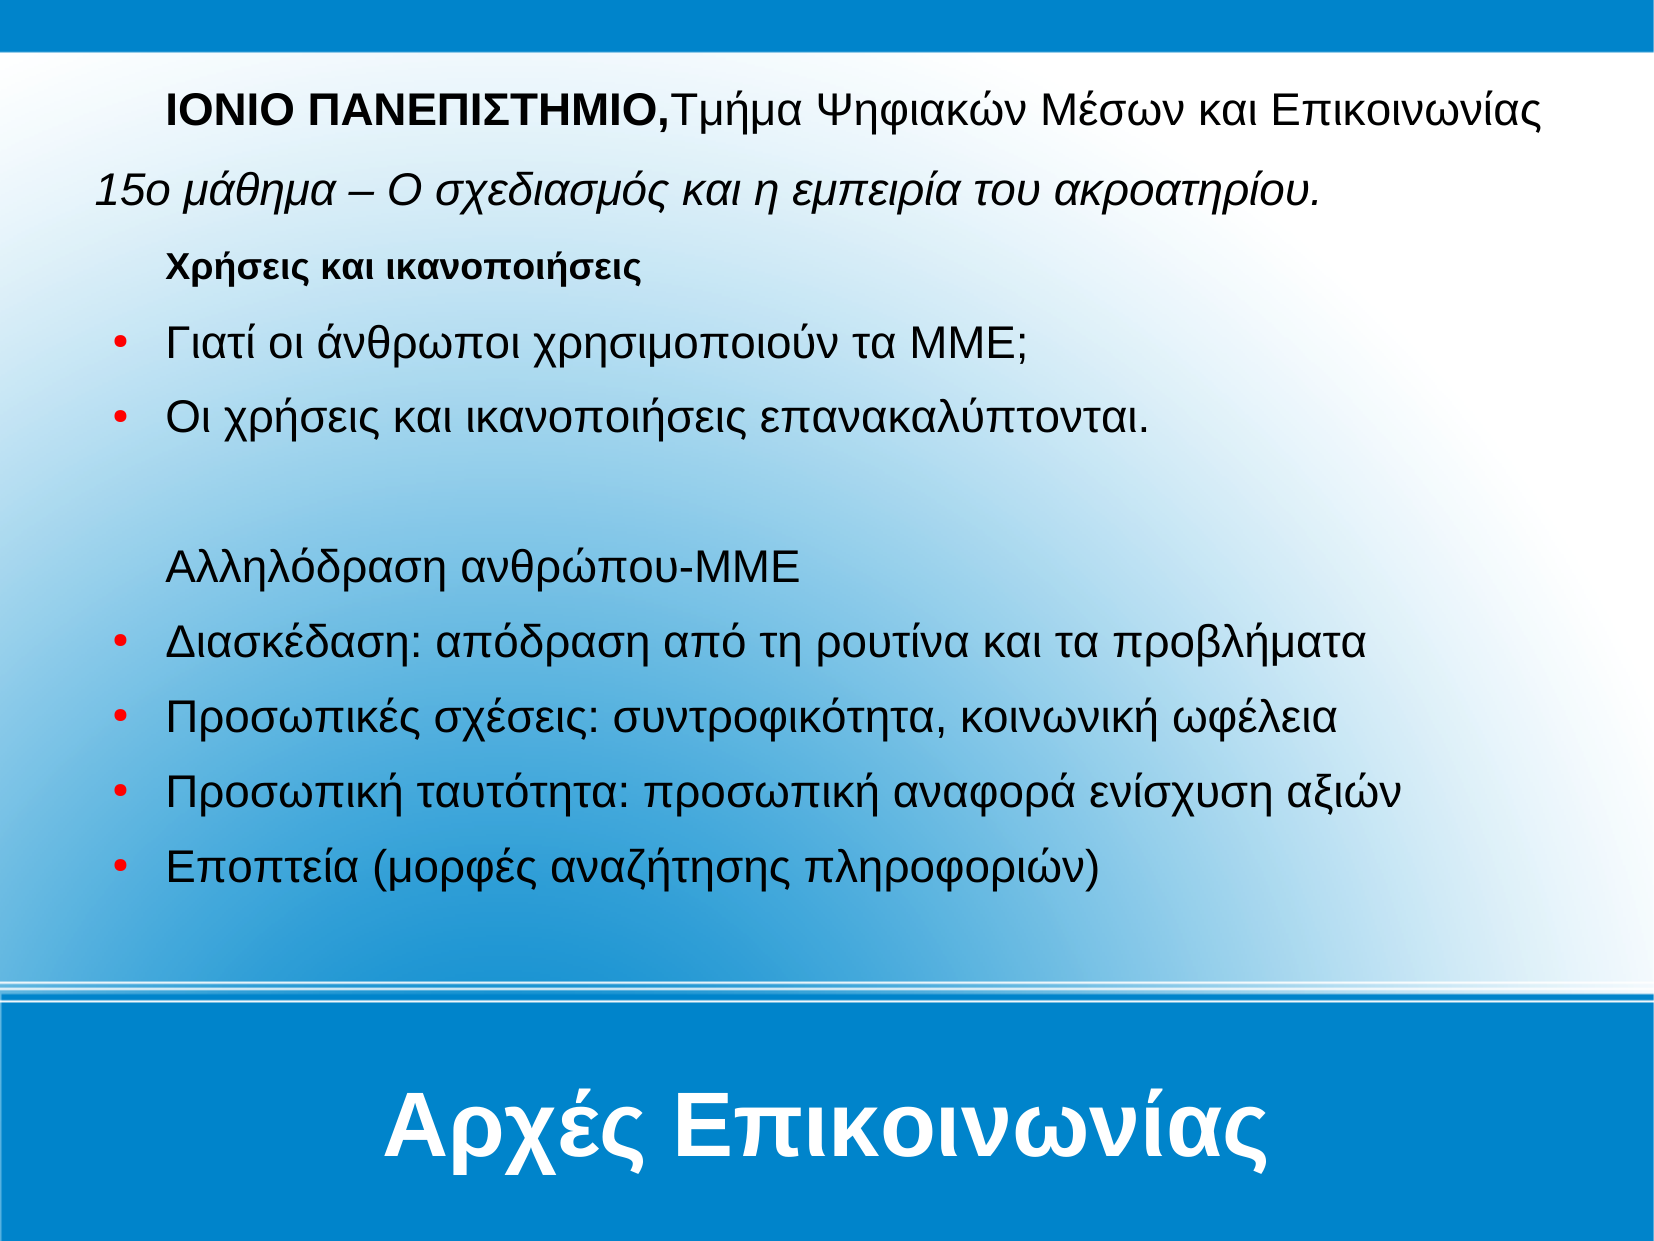

ΙΟΝΙΟ ΠΑΝΕΠΙΣΤΗΜΙΟ,Τμήμα Ψηφιακών Μέσων και Επικοινωνίας
15ο μάθημα – Ο σχεδιασμός και η εμπειρία του ακροατηρίου.
Χρήσεις και ικανοποιήσεις
Γιατί οι άνθρωποι χρησιμοποιούν τα ΜΜΕ;
Οι χρήσεις και ικανοποιήσεις επανακαλύπτονται.
Αλληλόδραση ανθρώπου-ΜΜΕ
Διασκέδαση: απόδραση από τη ρουτίνα και τα προβλήματα
Προσωπικές σχέσεις: συντροφικότητα, κοινωνική ωφέλεια
Προσωπική ταυτότητα: προσωπική αναφορά ενίσχυση αξιών
Εποπτεία (μορφές αναζήτησης πληροφοριών)
# Αρχές Επικοινωνίας